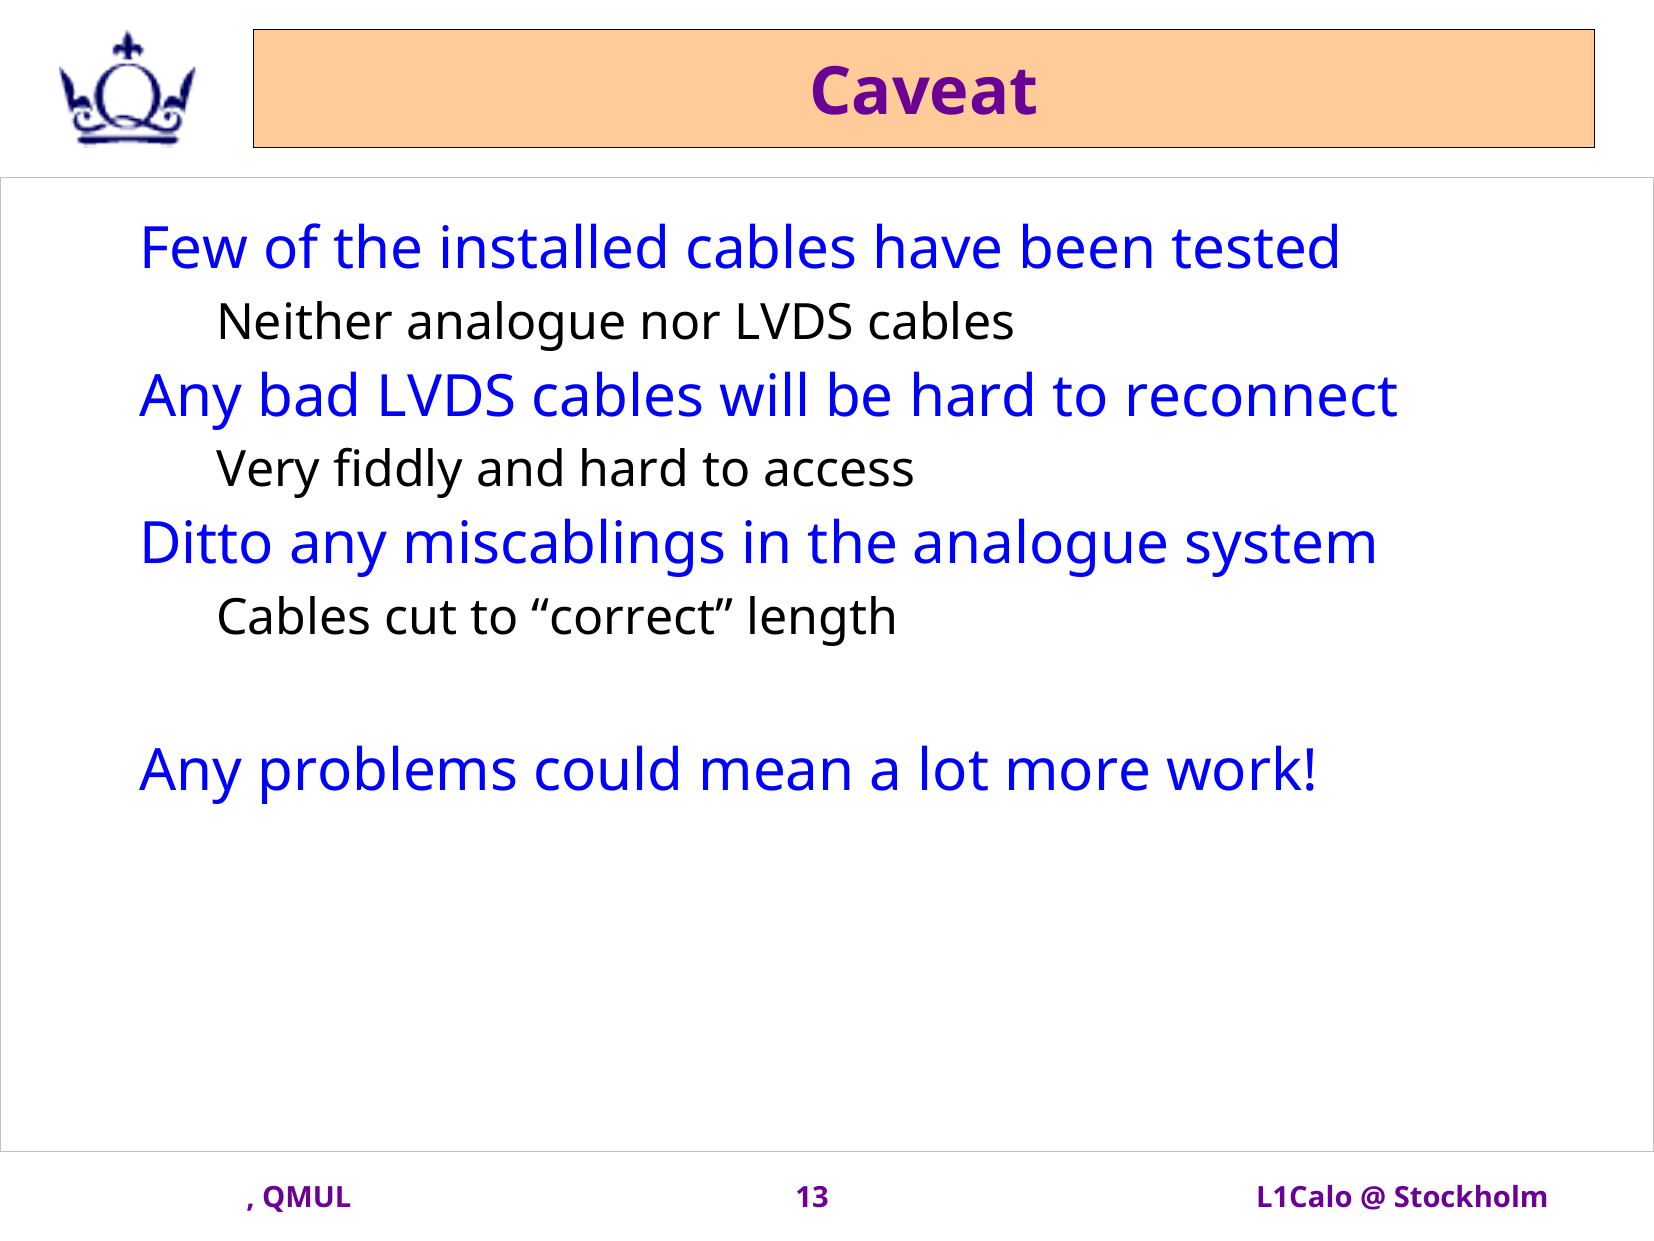

# Caveat
Few of the installed cables have been tested
Neither analogue nor LVDS cables
Any bad LVDS cables will be hard to reconnect
Very fiddly and hard to access
Ditto any miscablings in the analogue system
Cables cut to “correct” length
Any problems could mean a lot more work!